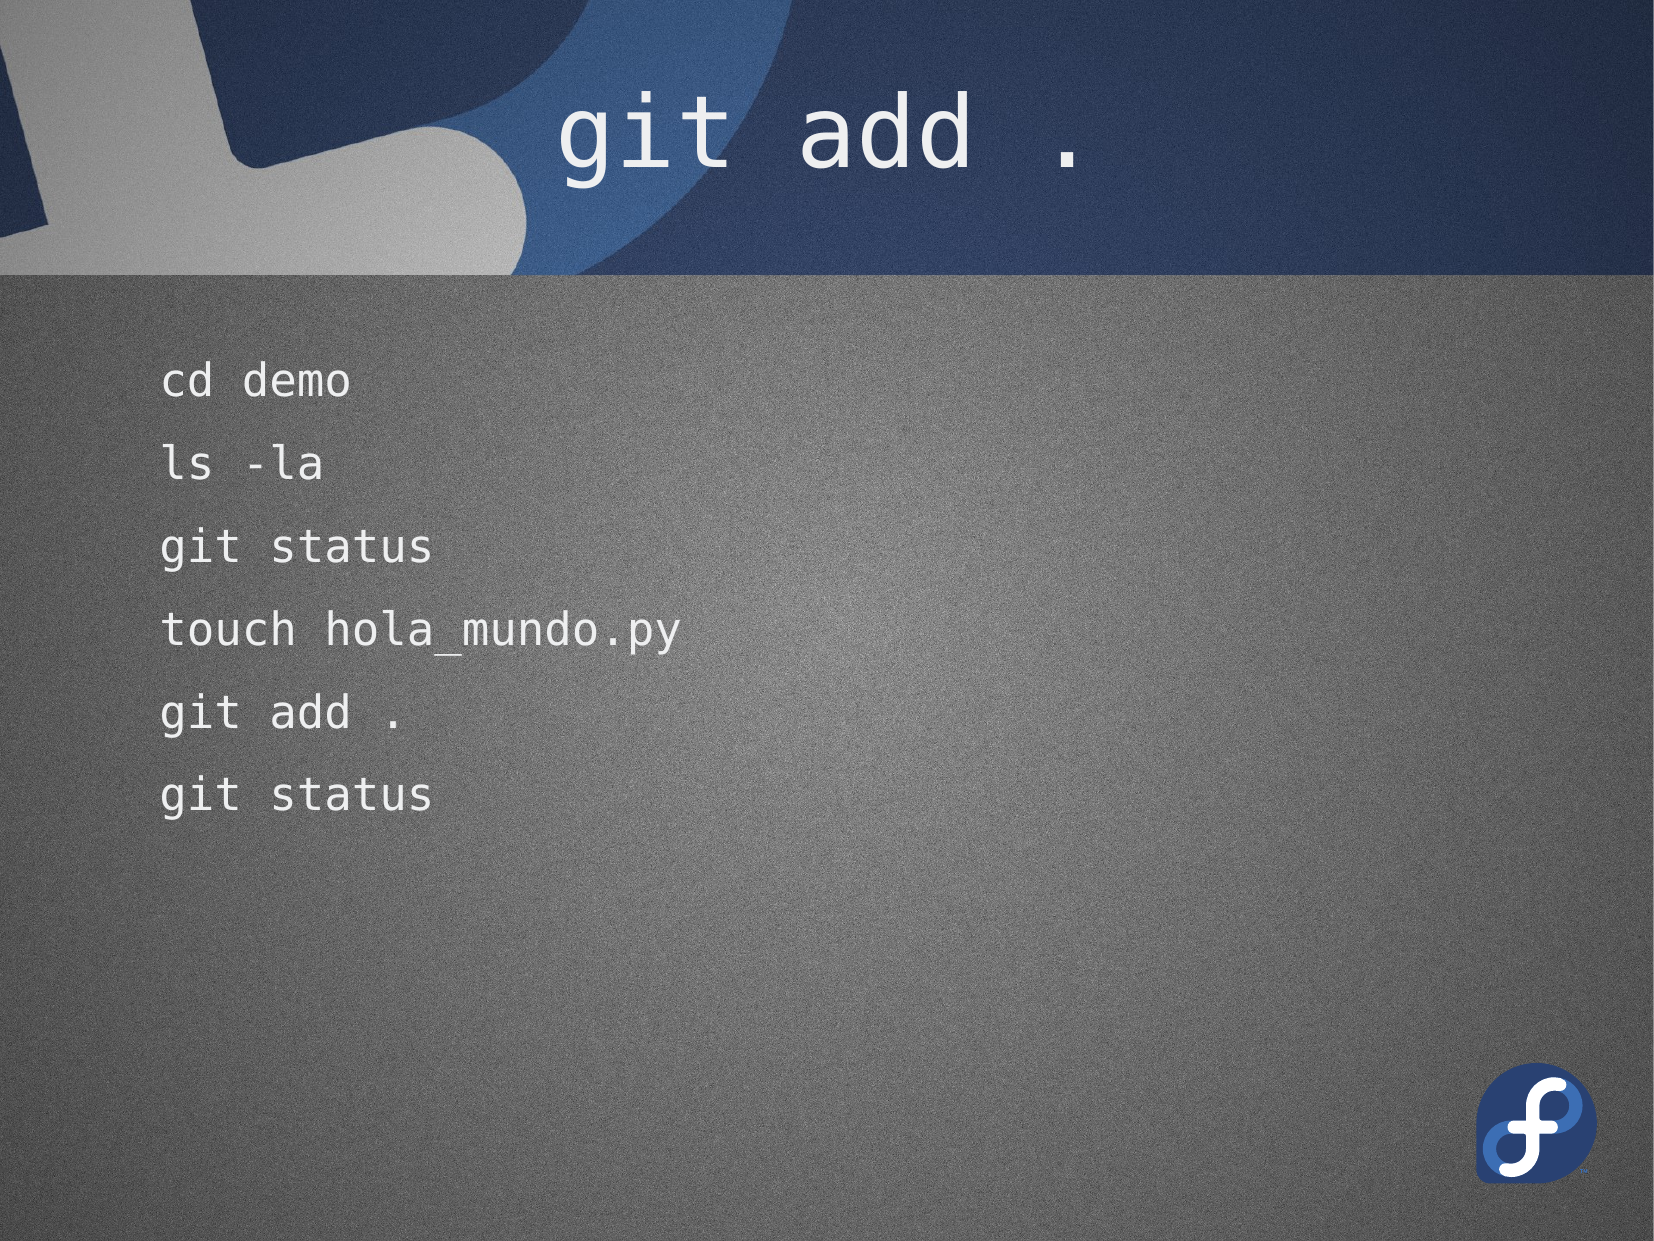

# git add .
cd demo
ls -la
git status
touch hola_mundo.py
git add .
git status